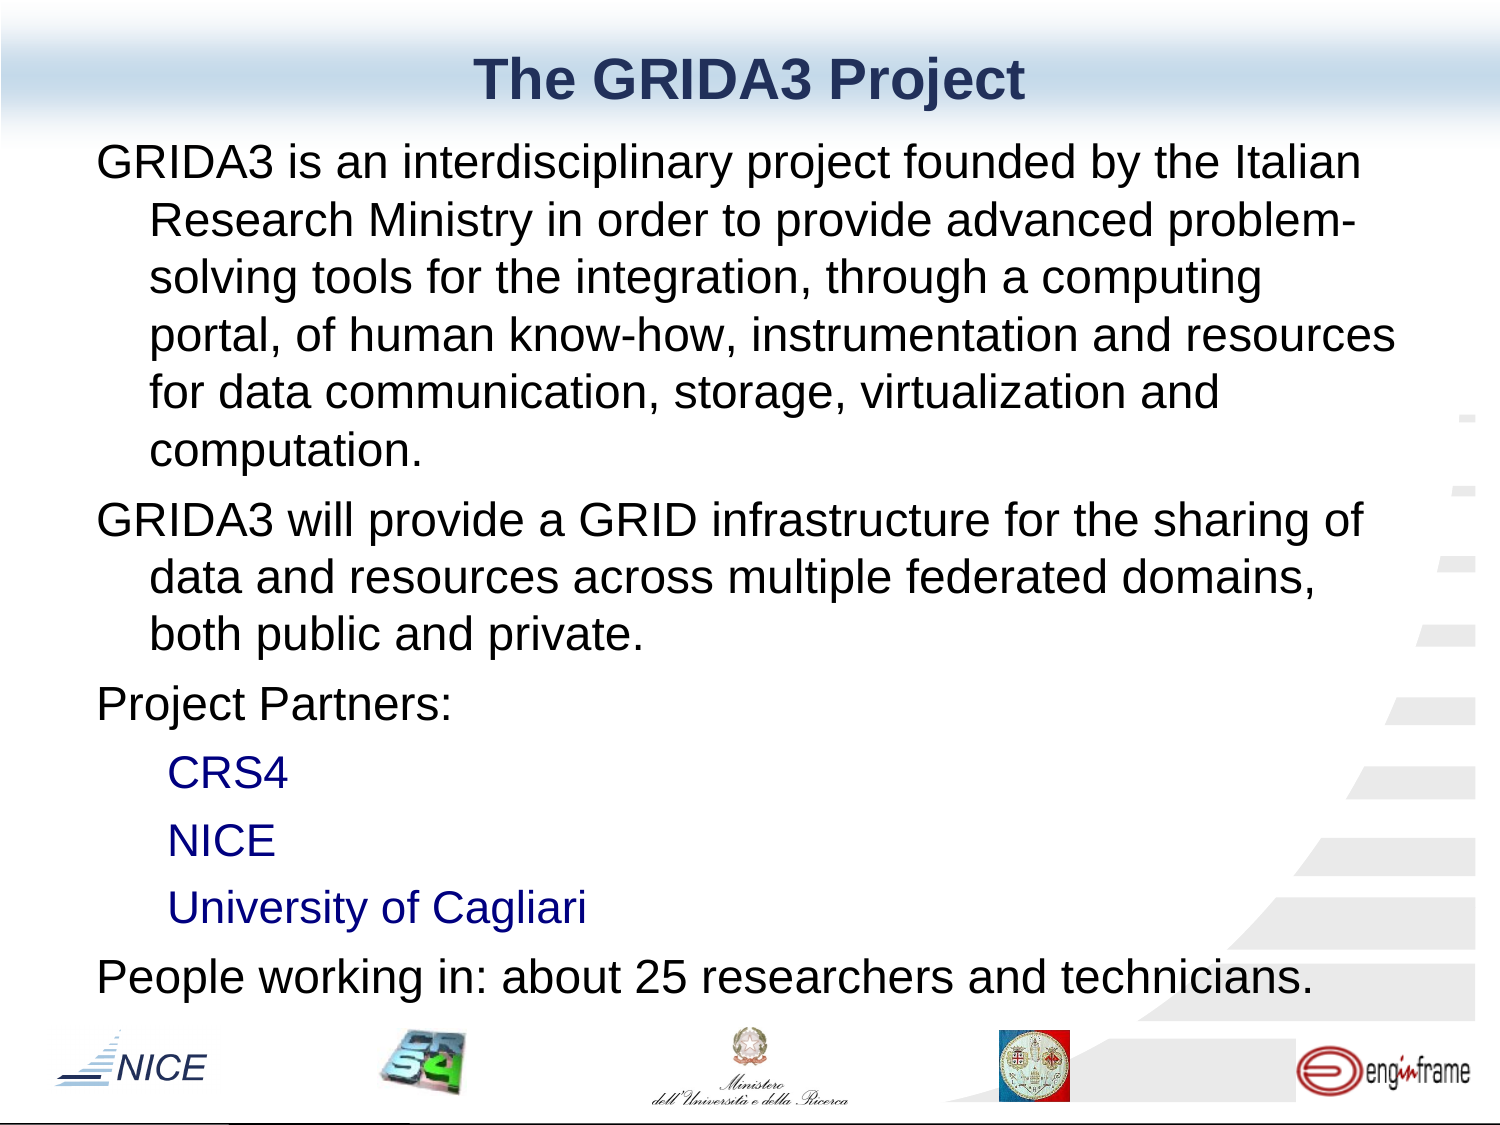

The GRIDA3 Project
GRIDA3 is an interdisciplinary project founded by the Italian Research Ministry in order to provide advanced problem-solving tools for the integration, through a computing portal, of human know-how, instrumentation and resources for data communication, storage, virtualization and computation.
GRIDA3 will provide a GRID infrastructure for the sharing of data and resources across multiple federated domains, both public and private.
Project Partners:
CRS4
NICE
University of Cagliari
People working in: about 25 researchers and technicians.